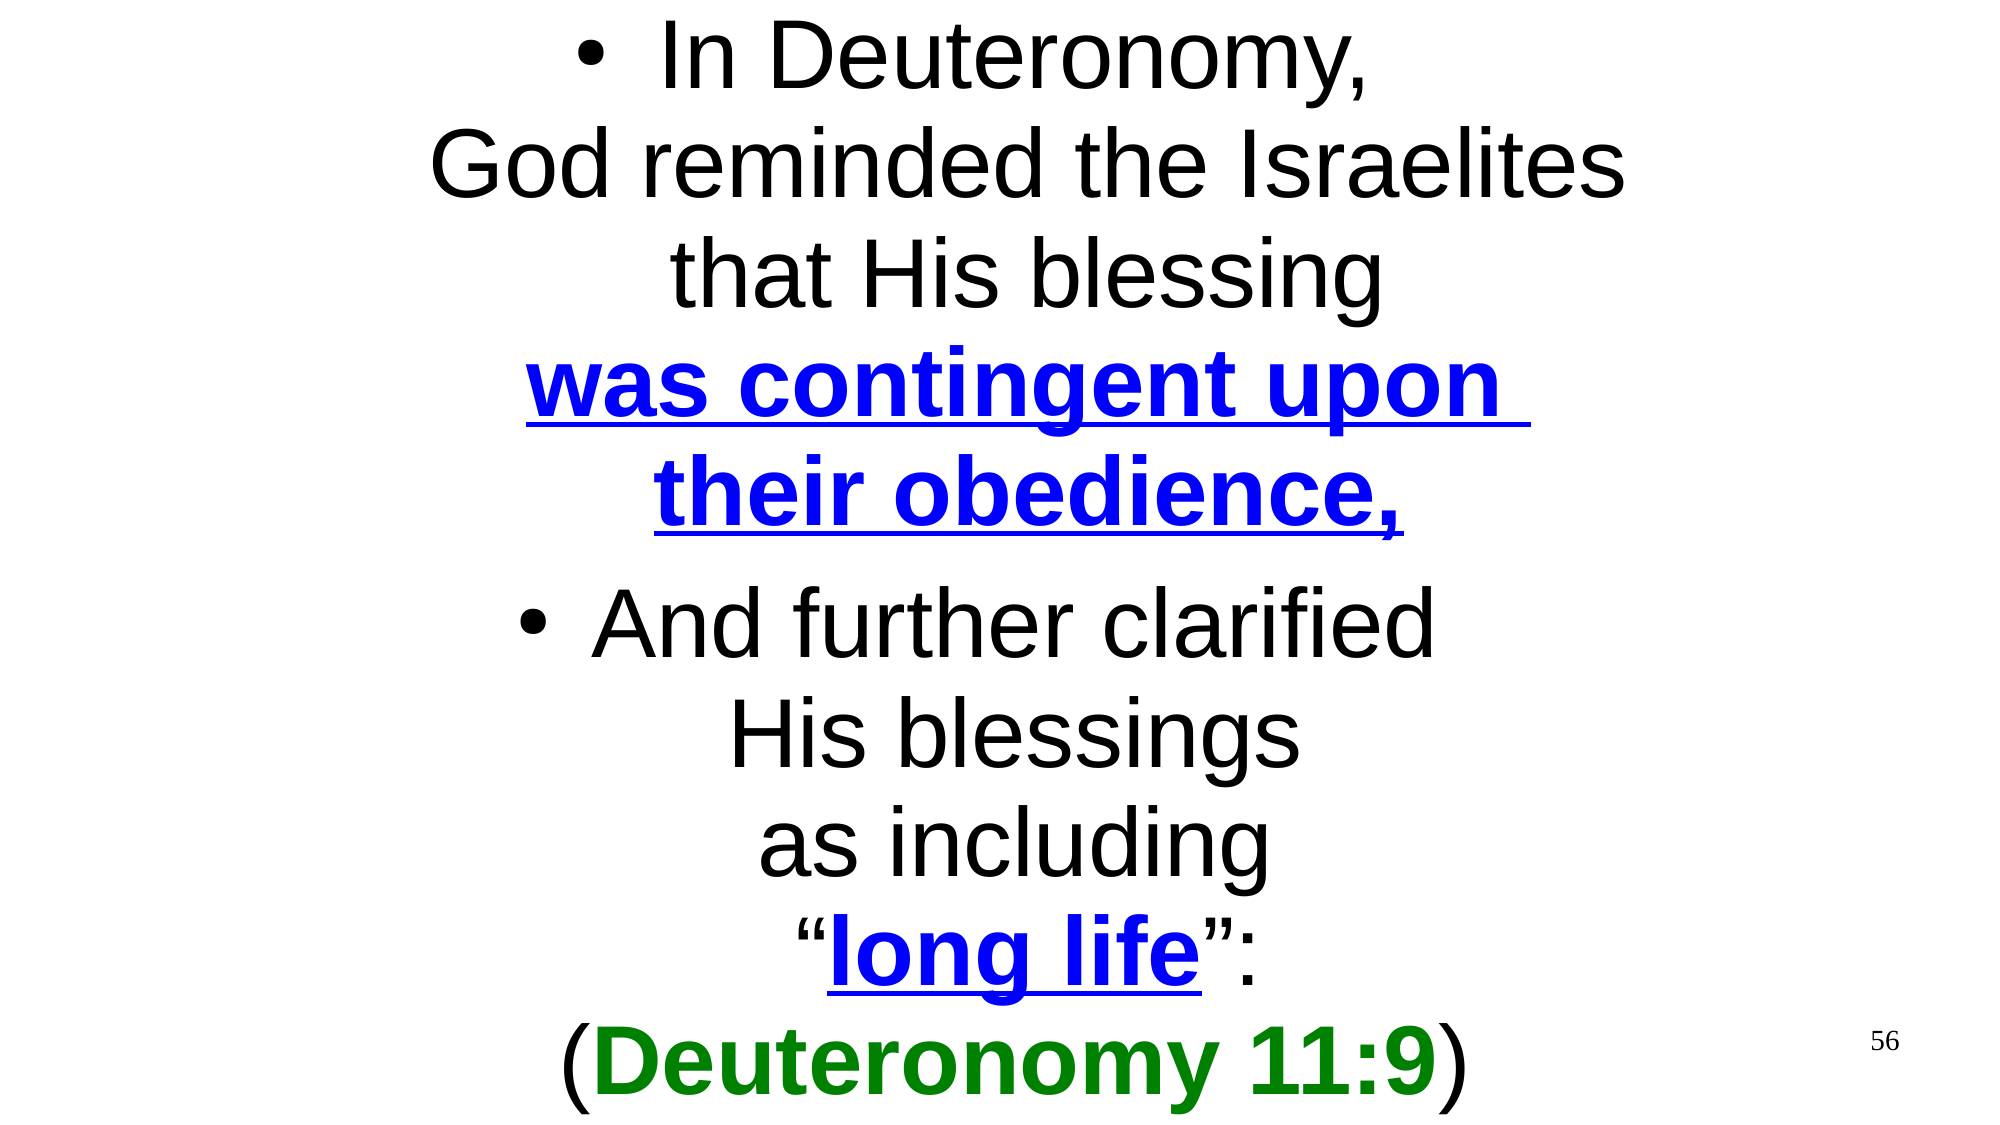

# In Deuteronomy, God reminded the Israelites that His blessing was contingent upon their obedience,
And further clarified
His blessings
as including
“long life”:
(Deuteronomy 11:9)
56